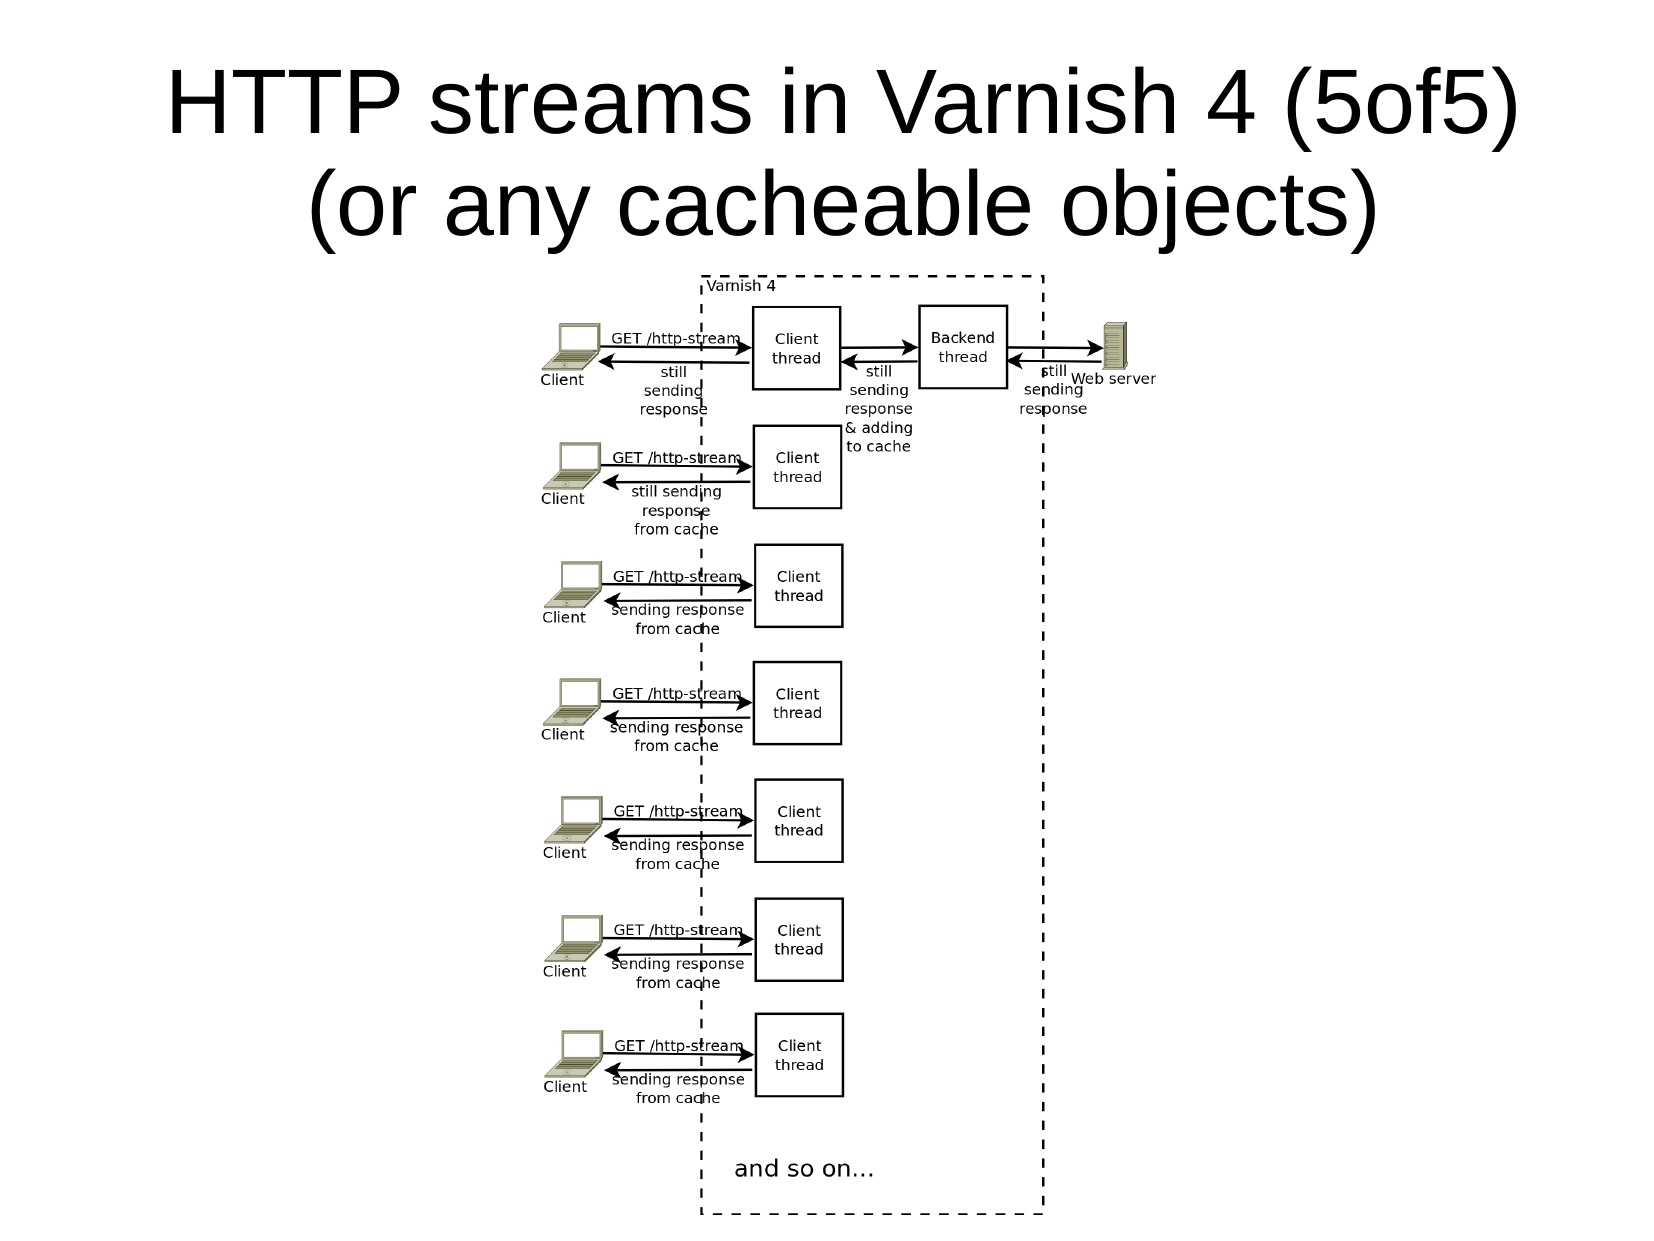

# HTTP streams in Varnish 4 (5of5) (or any cacheable objects)